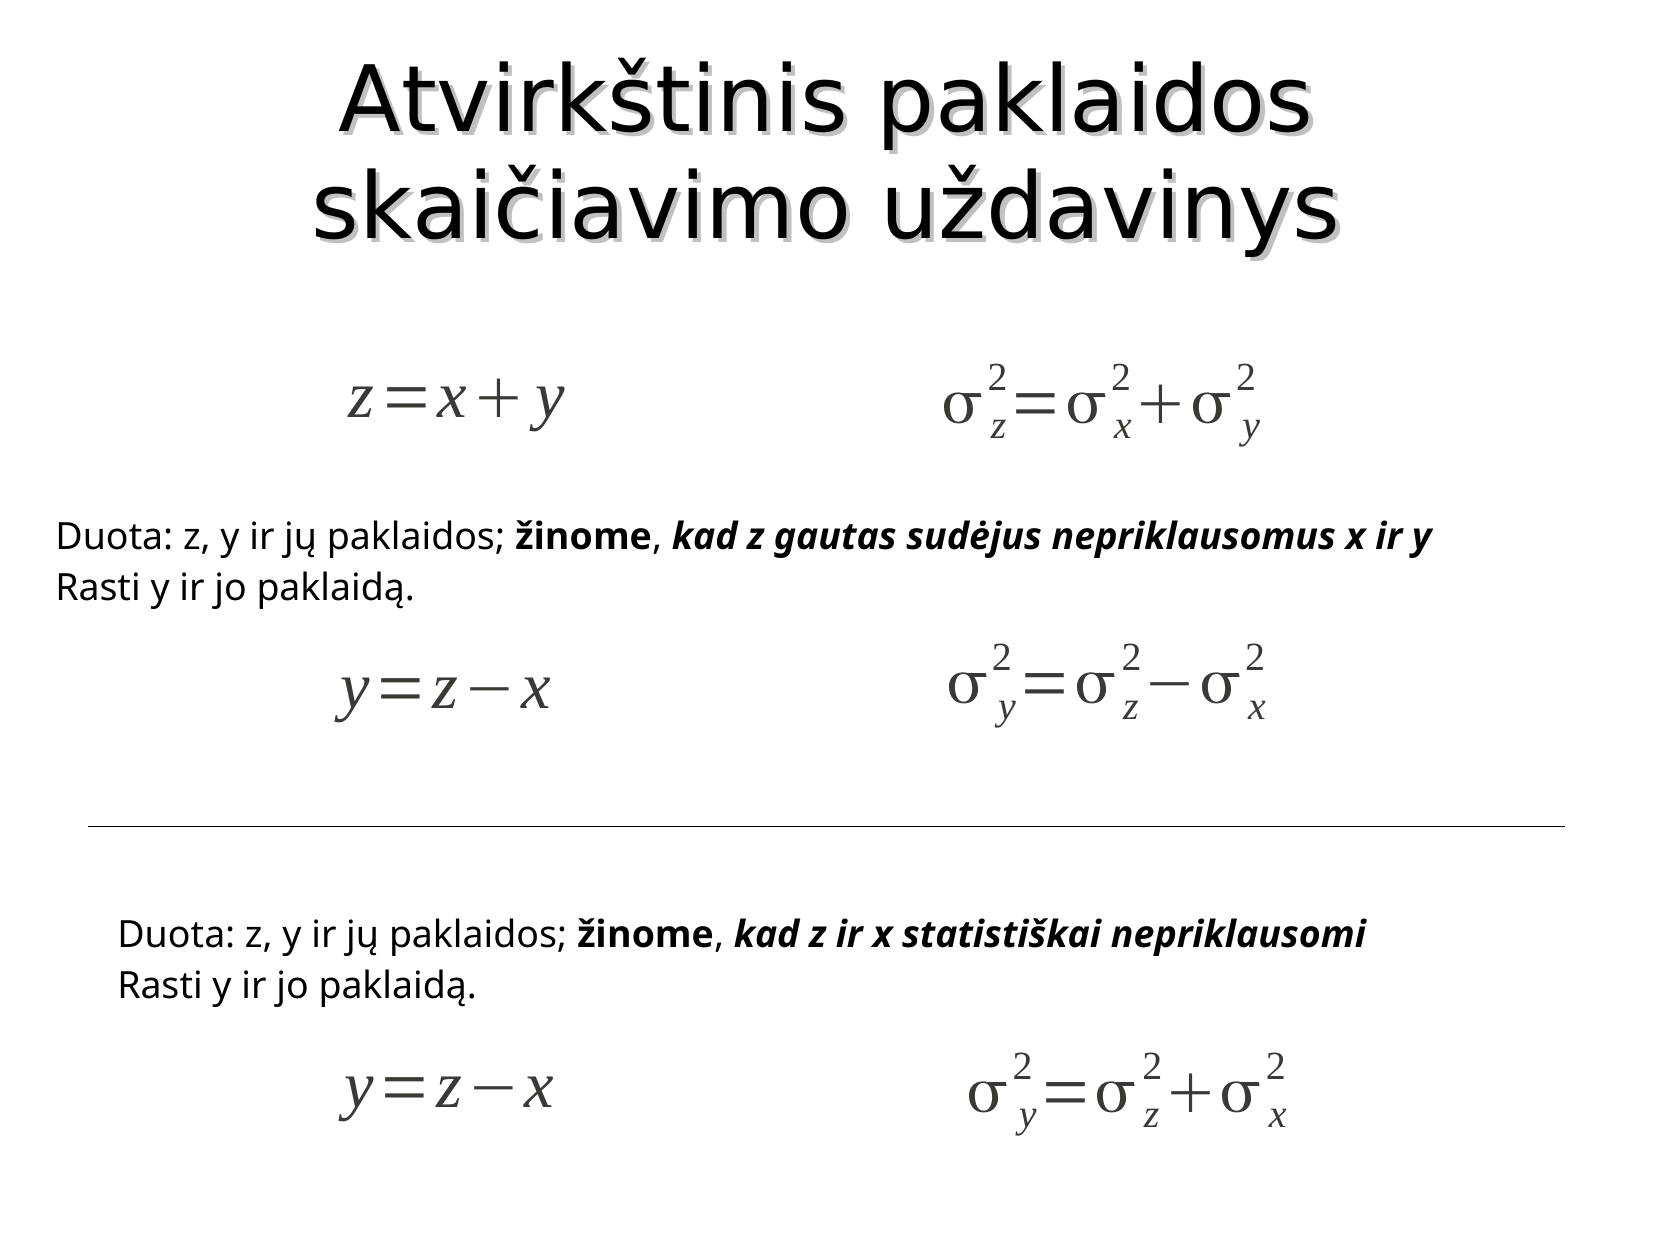

# Atvirkštinis paklaidos skaičiavimo uždavinys
Duota: z, y ir jų paklaidos; žinome, kad z gautas sudėjus nepriklausomus x ir y
Rasti y ir jo paklaidą.
Duota: z, y ir jų paklaidos; žinome, kad z ir x statistiškai nepriklausomi
Rasti y ir jo paklaidą.